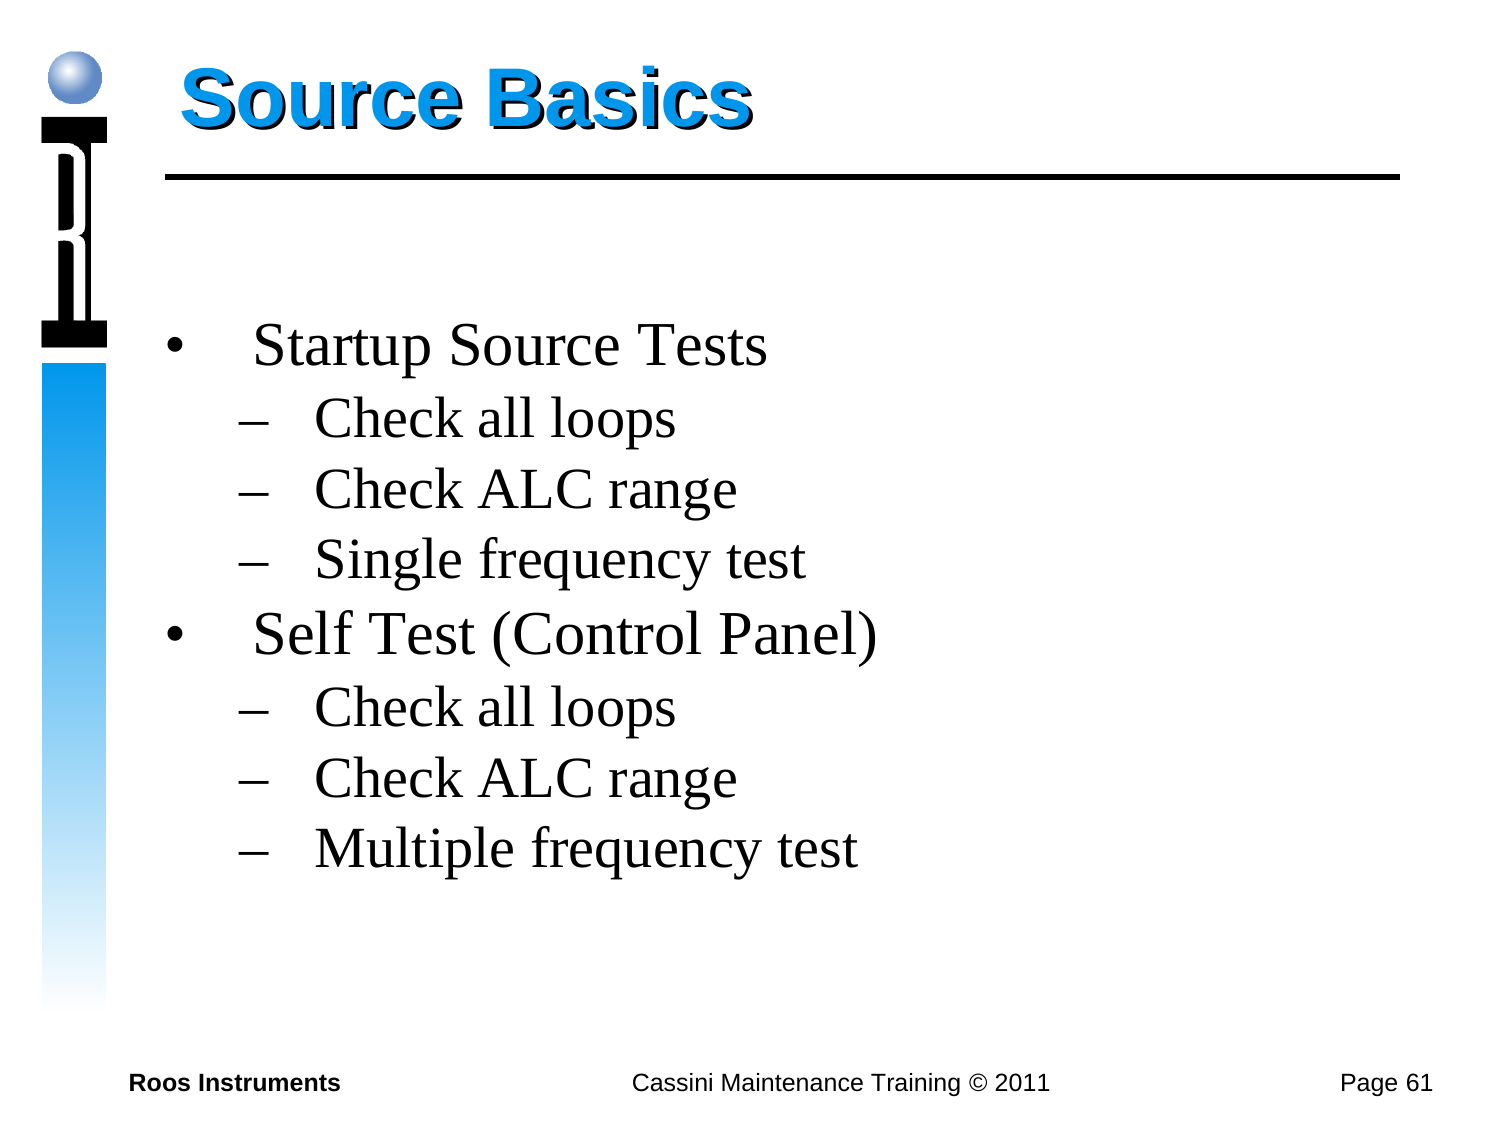

# Source Basics
Startup Source Tests
Check all loops
Check ALC range
Single frequency test
Self Test (Control Panel)
Check all loops
Check ALC range
Multiple frequency test